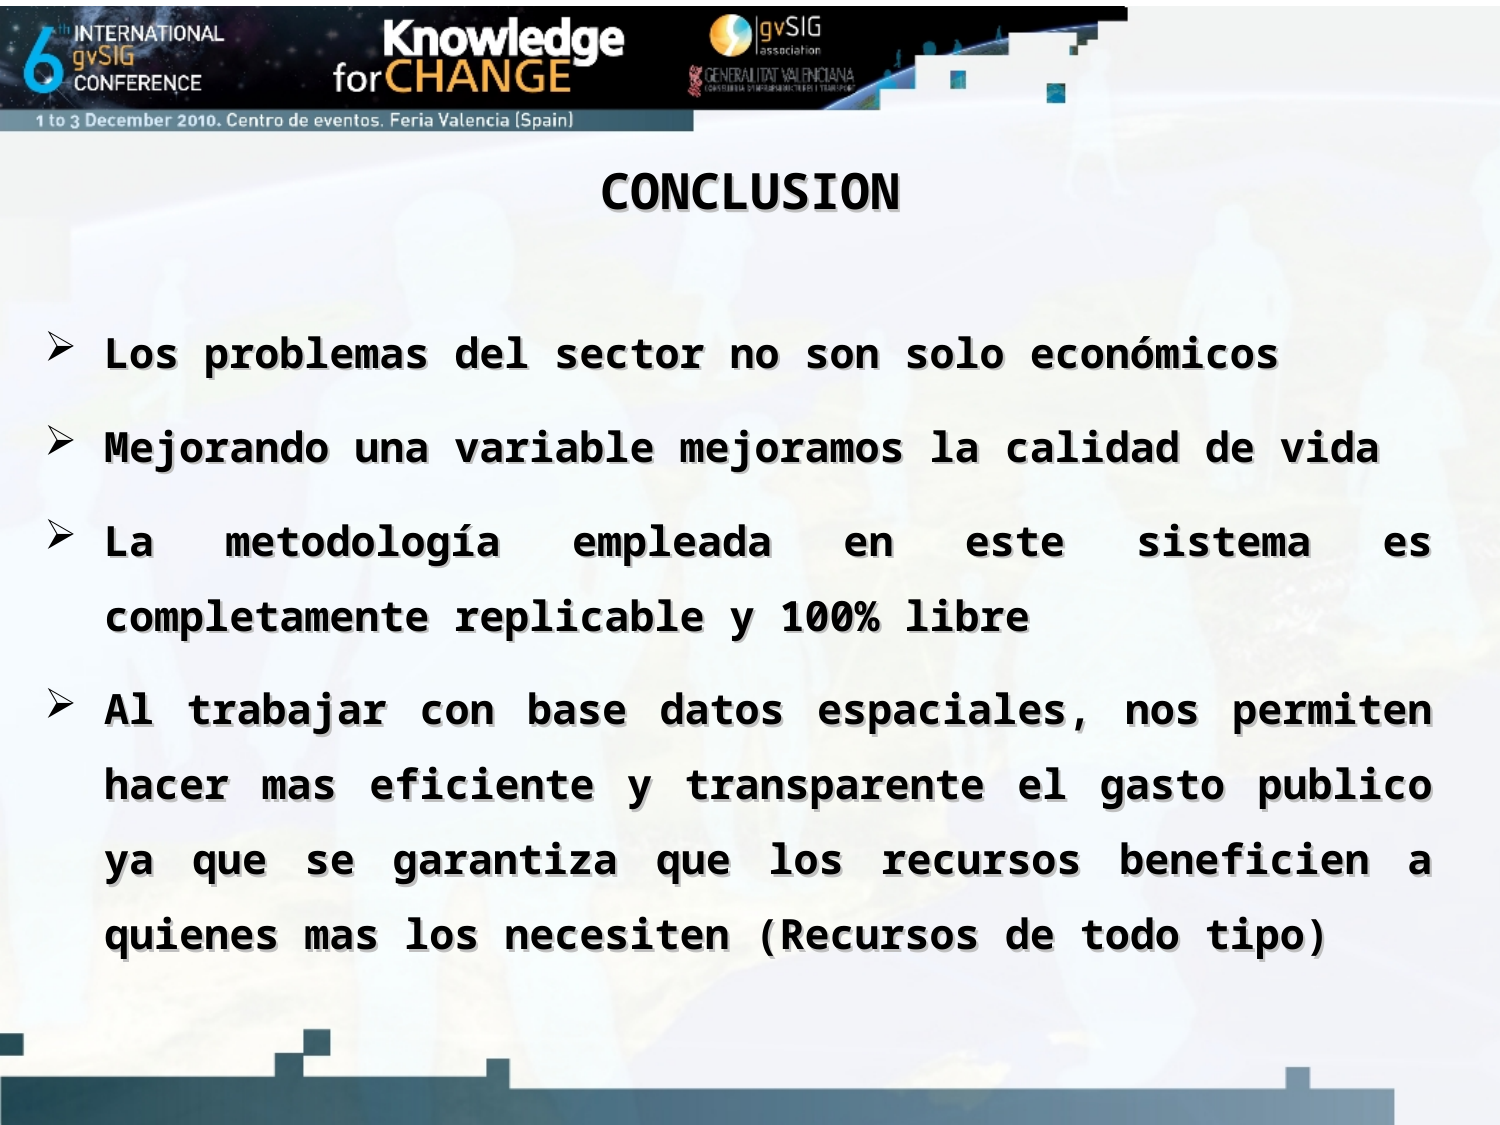

CONCLUSION
Los problemas del sector no son solo económicos
Mejorando una variable mejoramos la calidad de vida
La metodología empleada en este sistema es completamente replicable y 100% libre
Al trabajar con base datos espaciales, nos permiten hacer mas eficiente y transparente el gasto publico ya que se garantiza que los recursos beneficien a quienes mas los necesiten (Recursos de todo tipo)